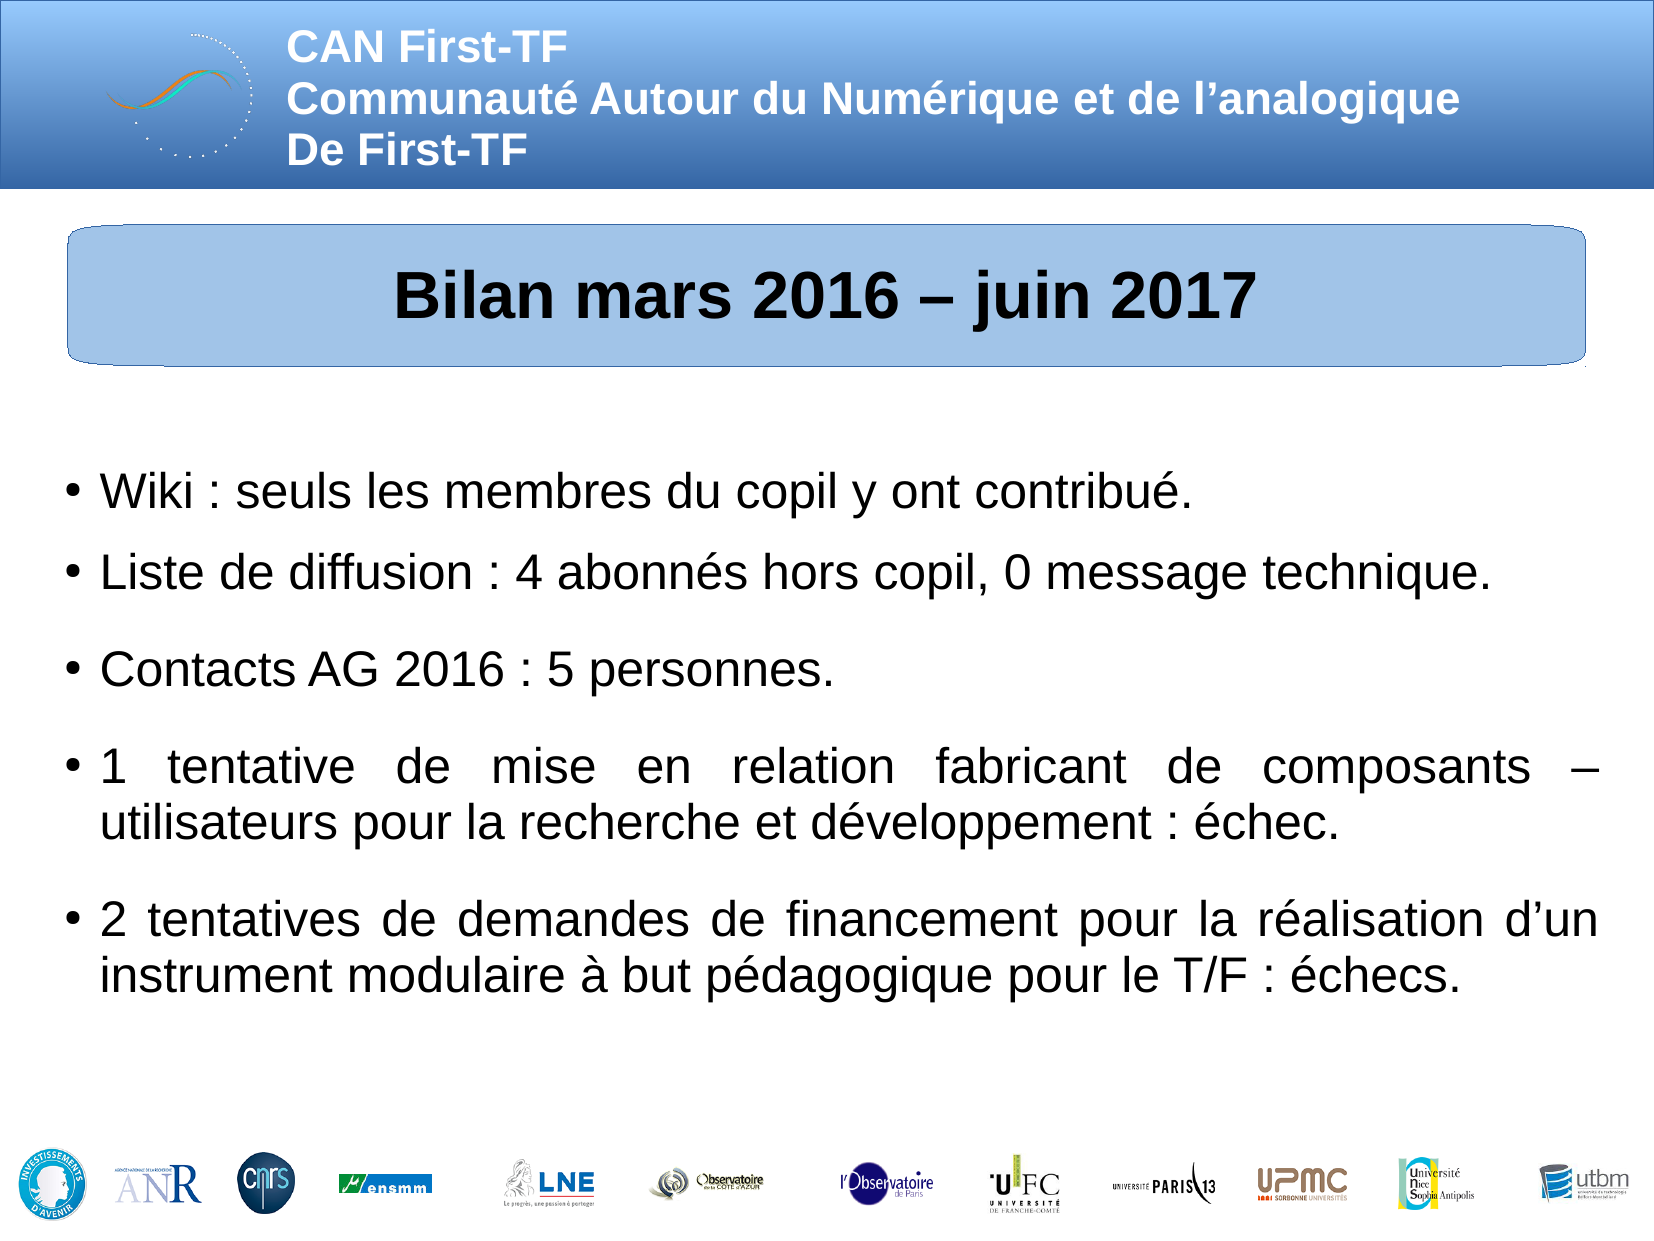

CAN First-TF
Communauté Autour du Numérique et de l’analogique
De First-TF
Bilan mars 2016 – juin 2017
Wiki : seuls les membres du copil y ont contribué.
Liste de diffusion : 4 abonnés hors copil, 0 message technique.
Contacts AG 2016 : 5 personnes.
1 tentative de mise en relation fabricant de composants – utilisateurs pour la recherche et développement : échec.
2 tentatives de demandes de financement pour la réalisation d’un instrument modulaire à but pédagogique pour le T/F : échecs.